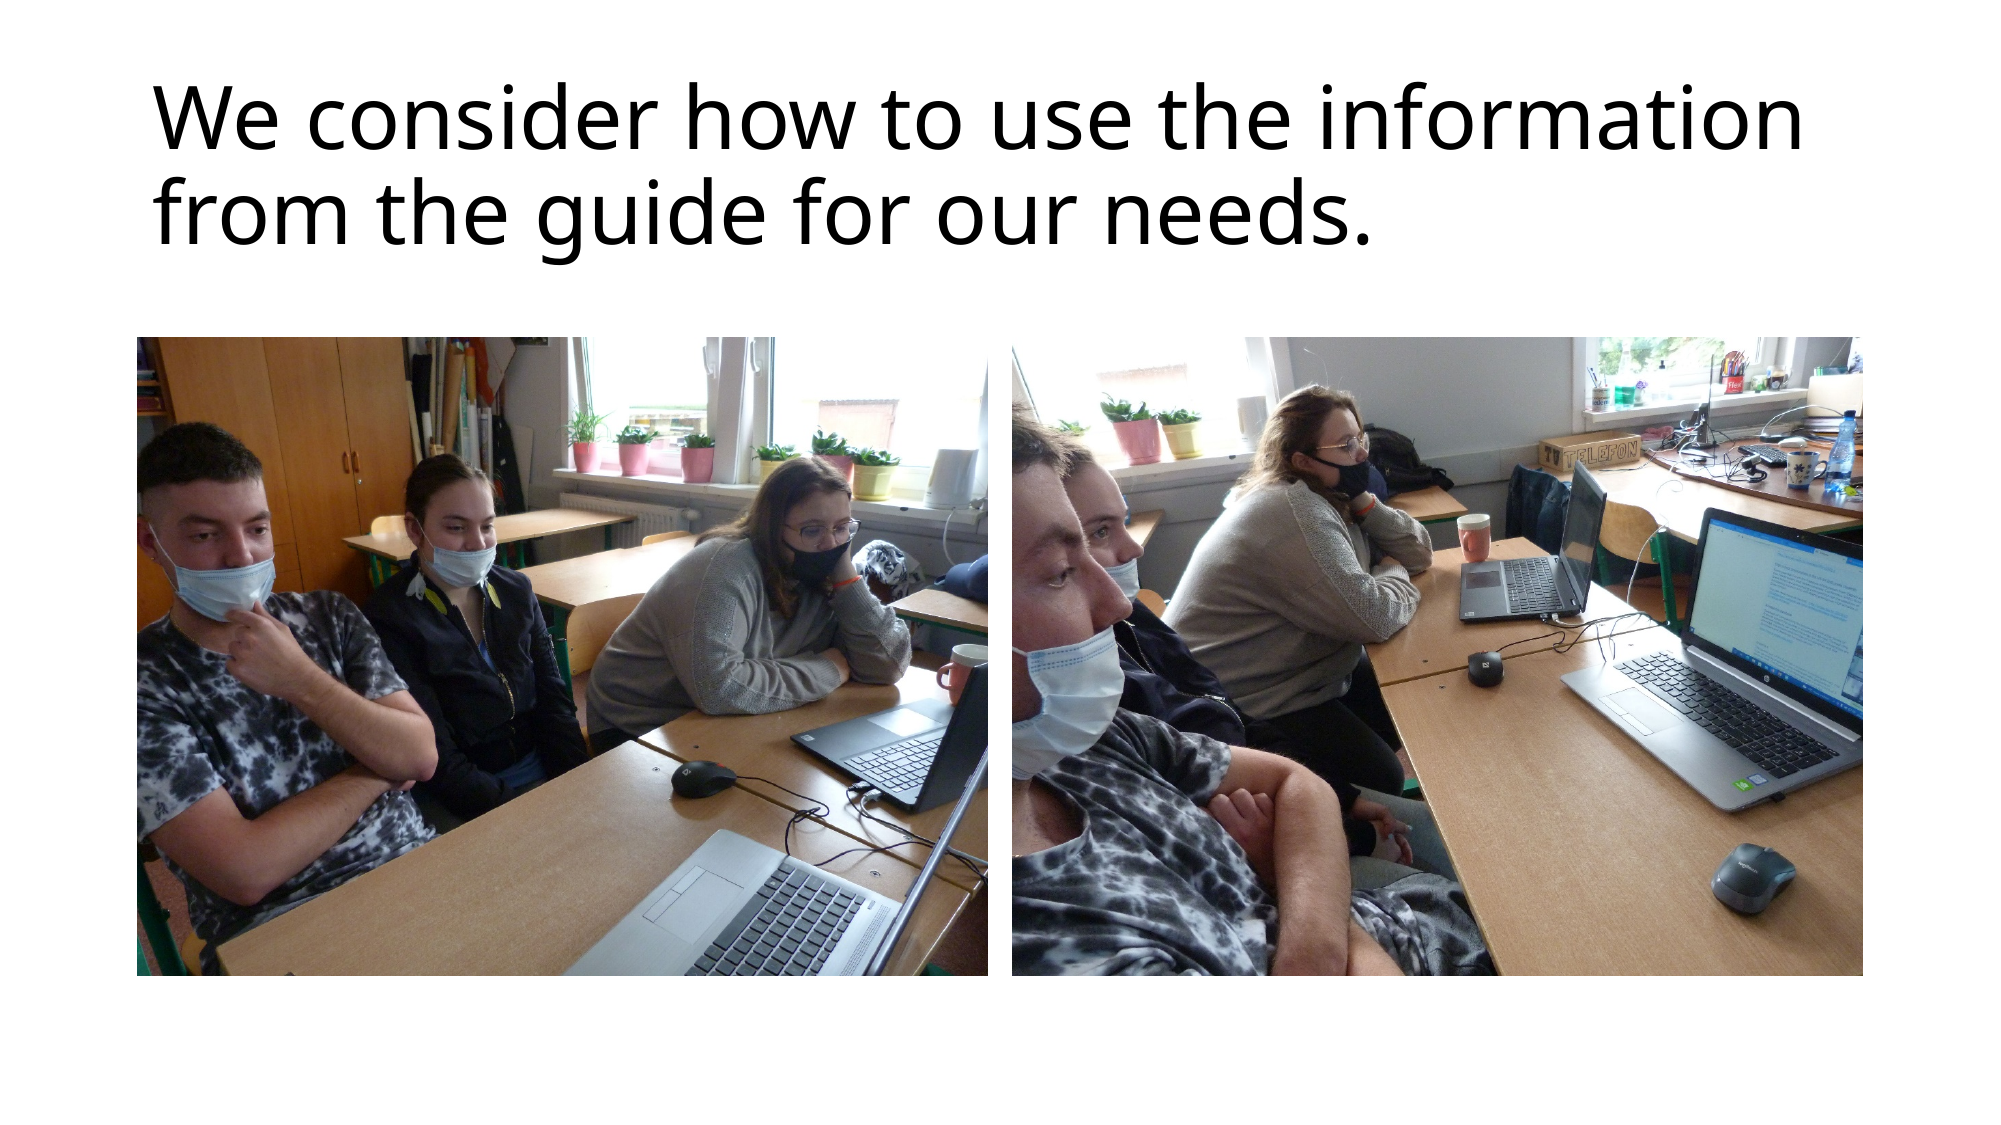

# We consider how to use the information from the guide for our needs.